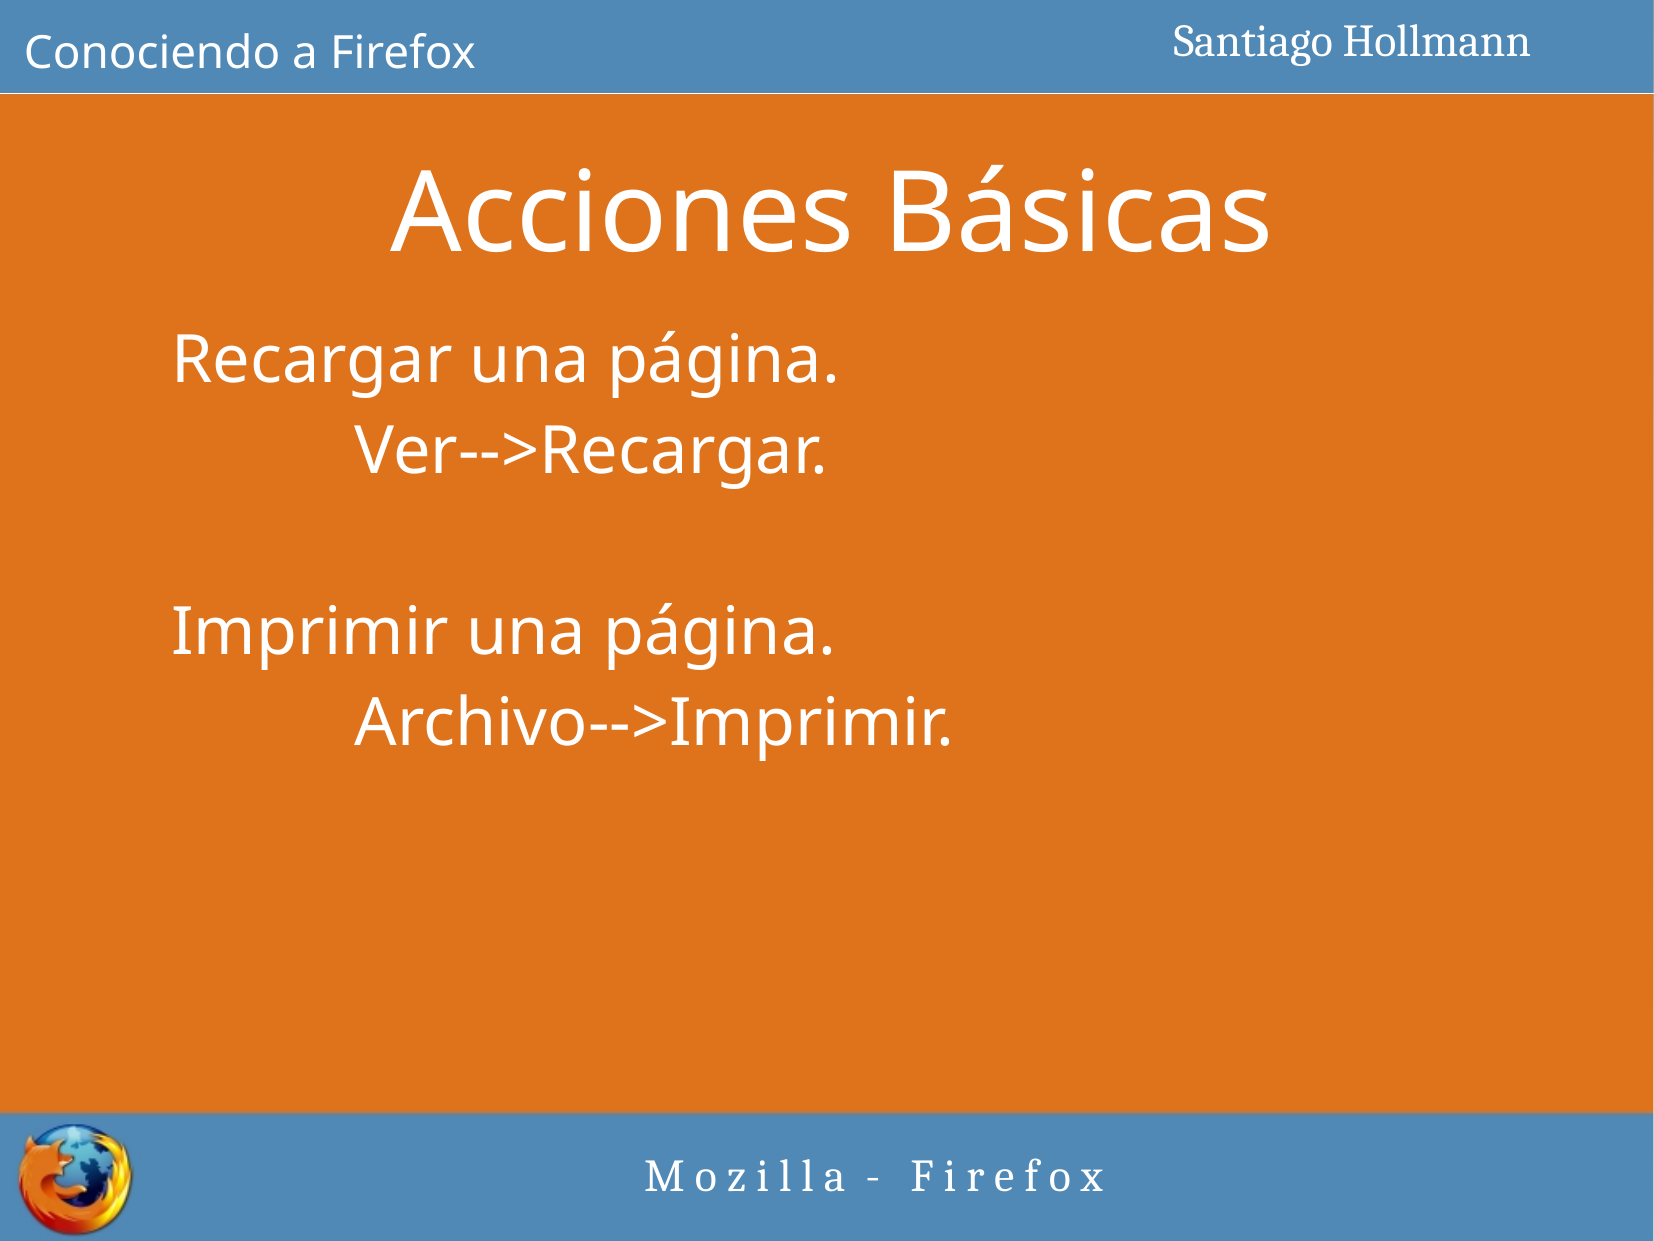

# Acciones Básicas
Santiago Hollmann
Conociendo a Firefox
Recargar una página.
		Ver-->Recargar.
Imprimir una página.
		Archivo-->Imprimir.
M o z i l l a - F i r e f o x